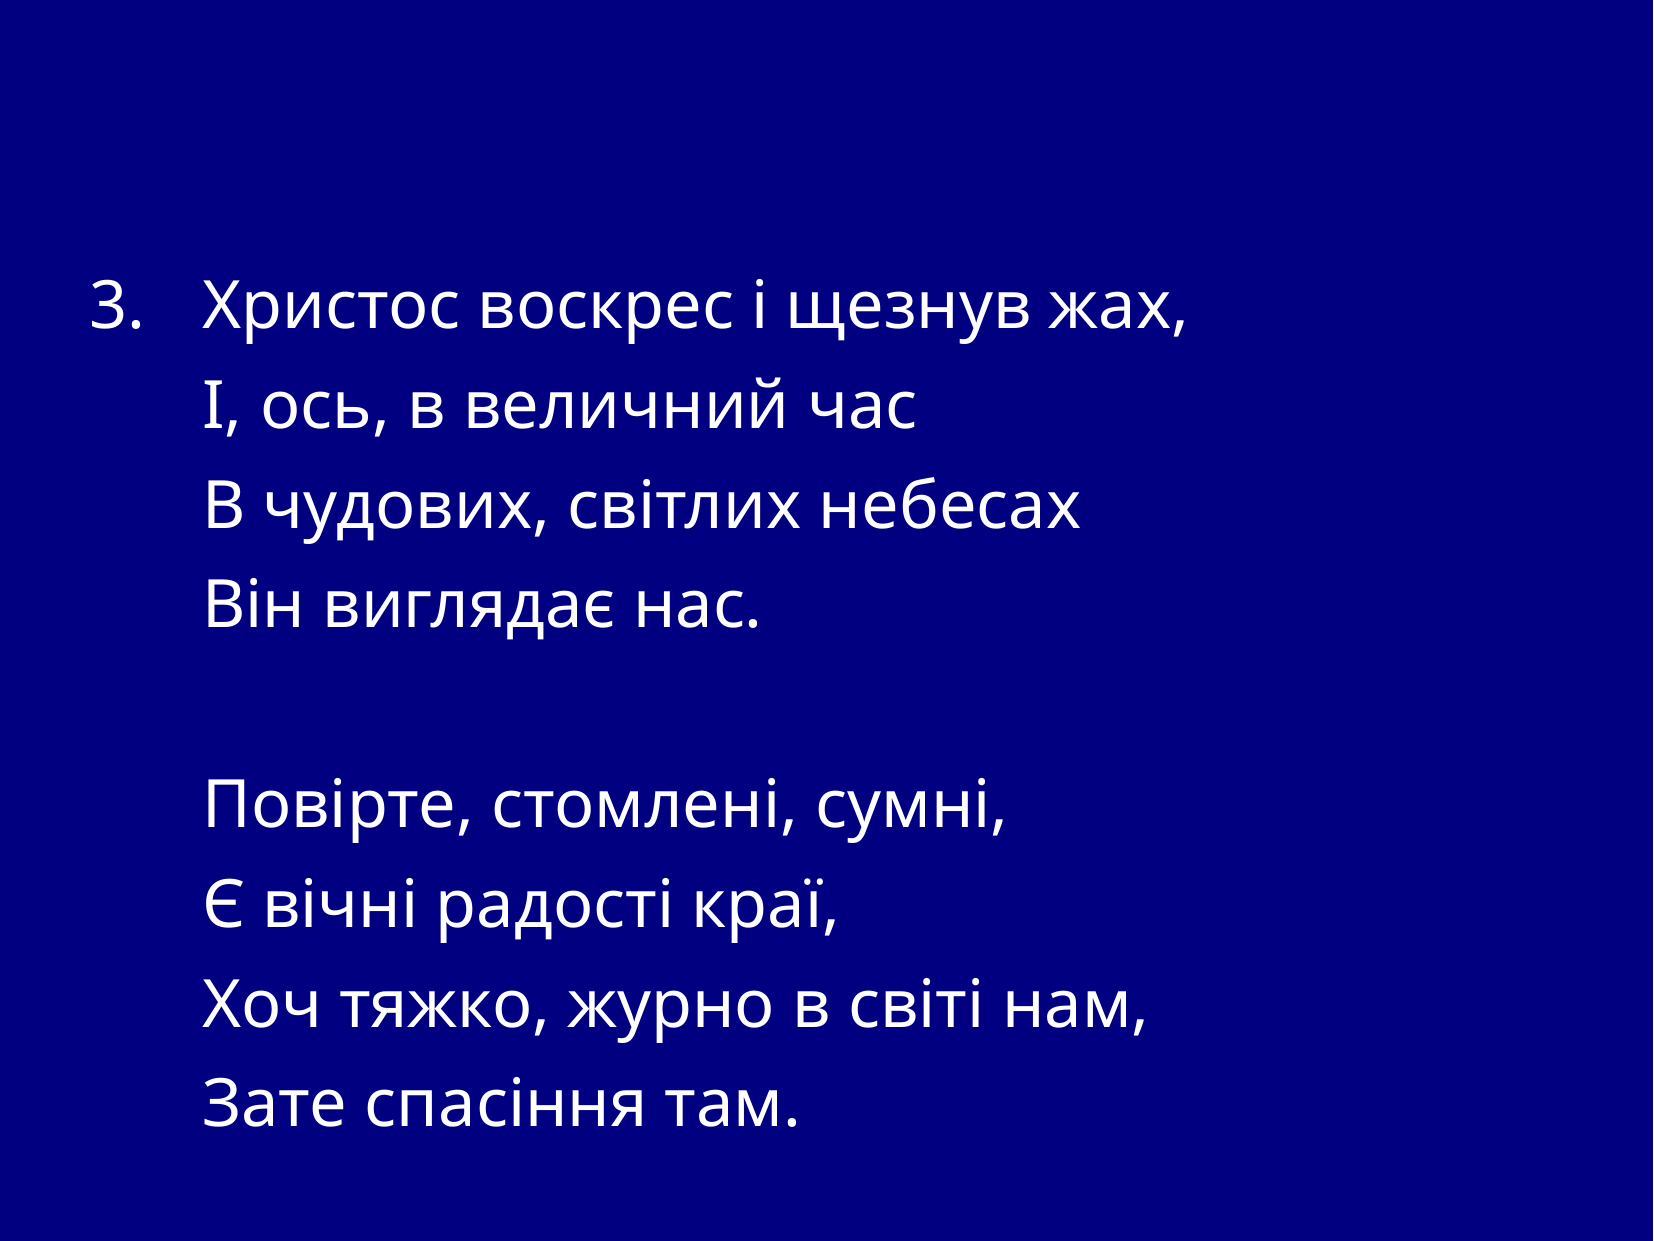

3.	Христос воскрес і щезнув жах,
	І, ось, в величний час
	В чудових, світлих небесах
	Він виглядає нас.
	Повірте, стомлені, сумні,
	Є вічні радості краї,
	Хоч тяжко, журно в світі нам,
	Зате спасіння там.